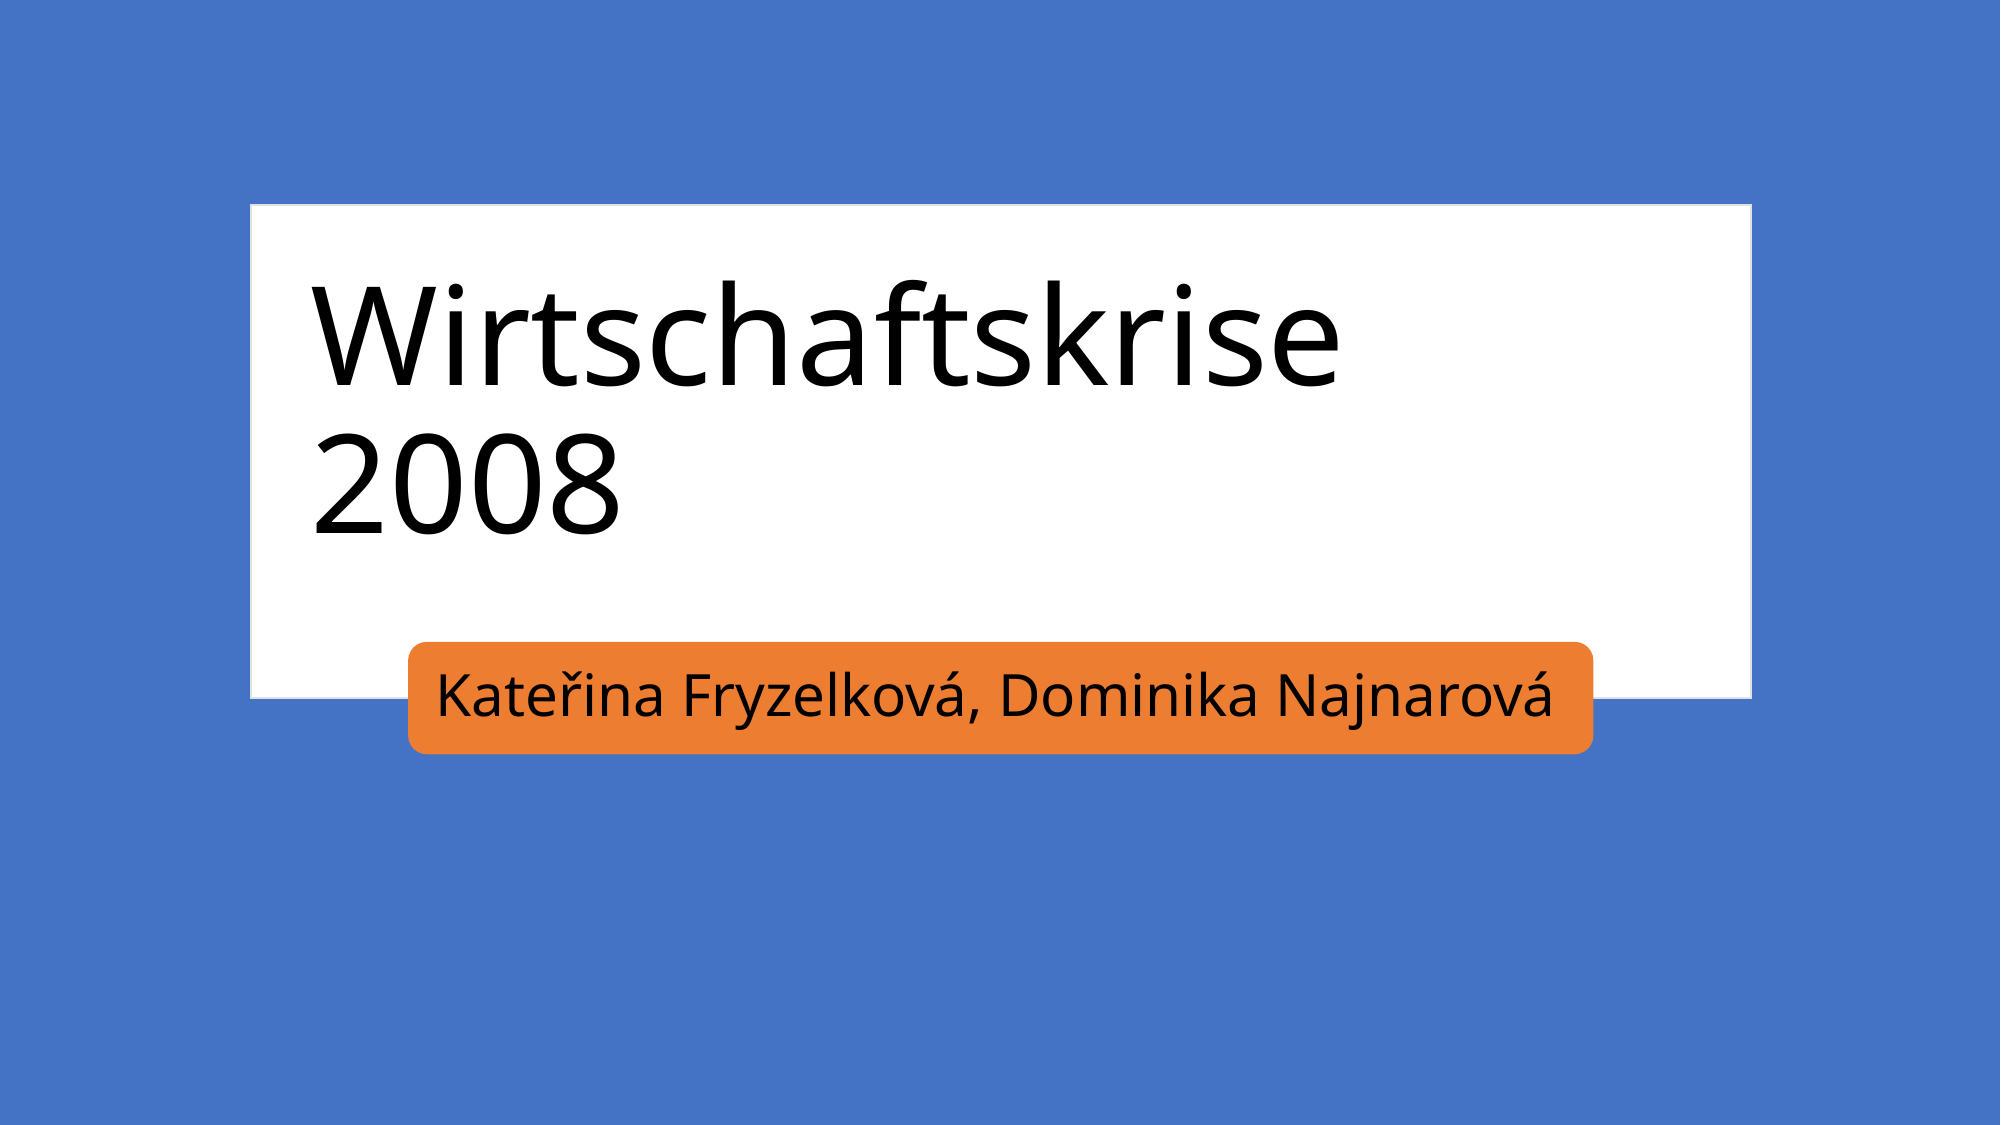

# Wirtschaftskrise 2008
Kateřina Fryzelková, Dominika Najnarová